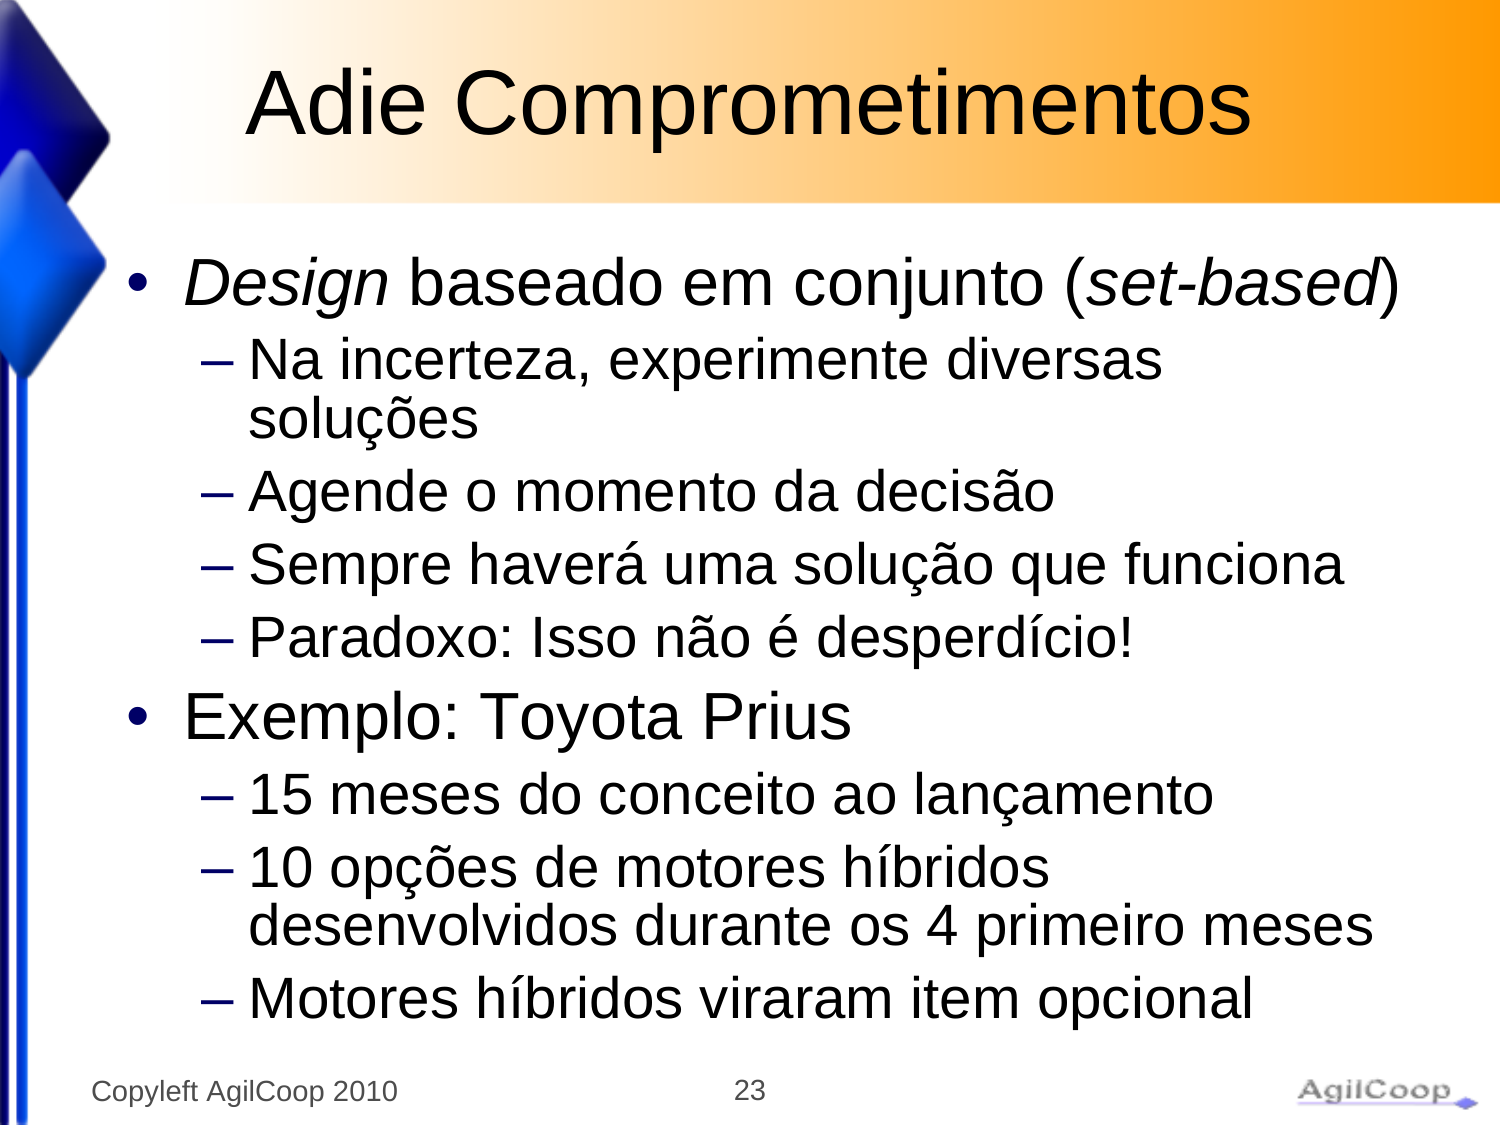

# Adie Comprometimentos
Design baseado em conjunto (set-based)
Na incerteza, experimente diversas soluções
Agende o momento da decisão
Sempre haverá uma solução que funciona
Paradoxo: Isso não é desperdício!
Exemplo: Toyota Prius
15 meses do conceito ao lançamento
10 opções de motores híbridos desenvolvidos durante os 4 primeiro meses
Motores híbridos viraram item opcional
Copyleft AgilCoop 2010
23